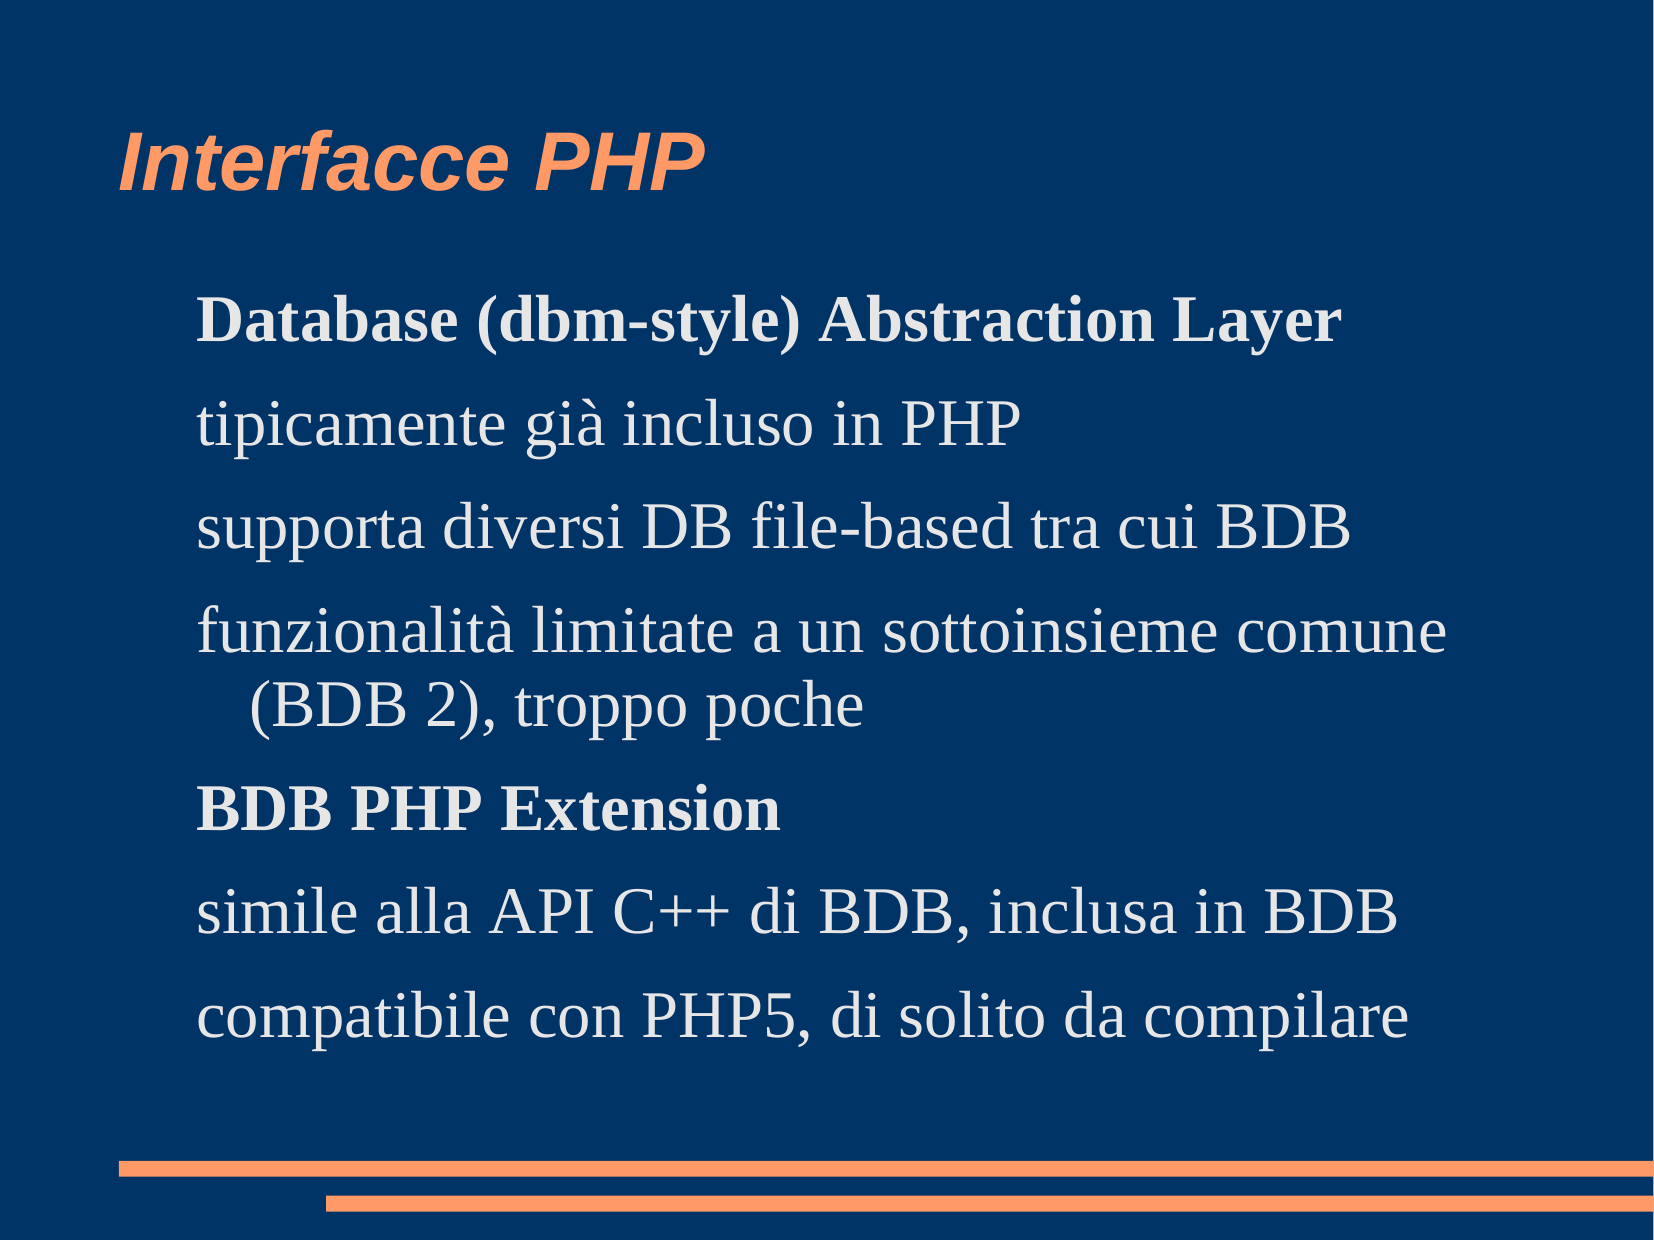

# Interfacce PHP
Database (dbm-style) Abstraction Layer
tipicamente già incluso in PHP
supporta diversi DB file-based tra cui BDB
funzionalità limitate a un sottoinsieme comune (BDB 2), troppo poche
BDB PHP Extension
simile alla API C++ di BDB, inclusa in BDB
compatibile con PHP5, di solito da compilare